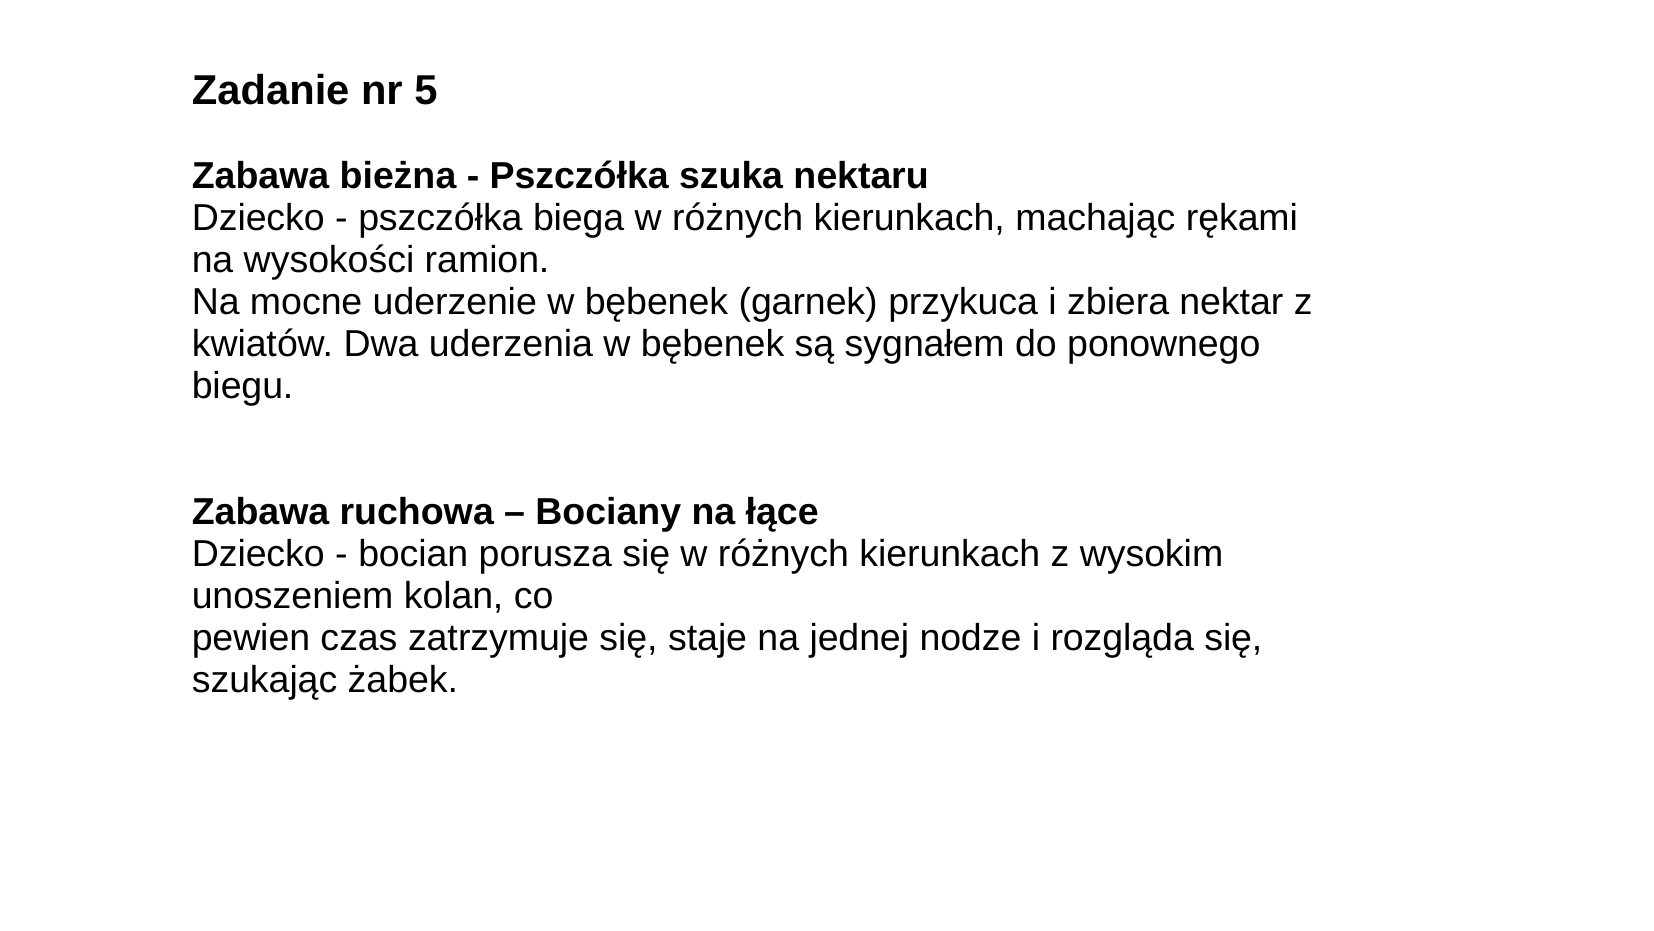

Zadanie nr 5
Zabawa bieżna - Pszczółka szuka nektaru
Dziecko - pszczółka biega w różnych kierunkach, machając rękami na wysokości ramion.
Na mocne uderzenie w bębenek (garnek) przykuca i zbiera nektar z kwiatów. Dwa uderzenia w bębenek są sygnałem do ponownego biegu.
Zabawa ruchowa – Bociany na łące
Dziecko - bocian porusza się w różnych kierunkach z wysokim unoszeniem kolan, co
pewien czas zatrzymuje się, staje na jednej nodze i rozgląda się, szukając żabek.